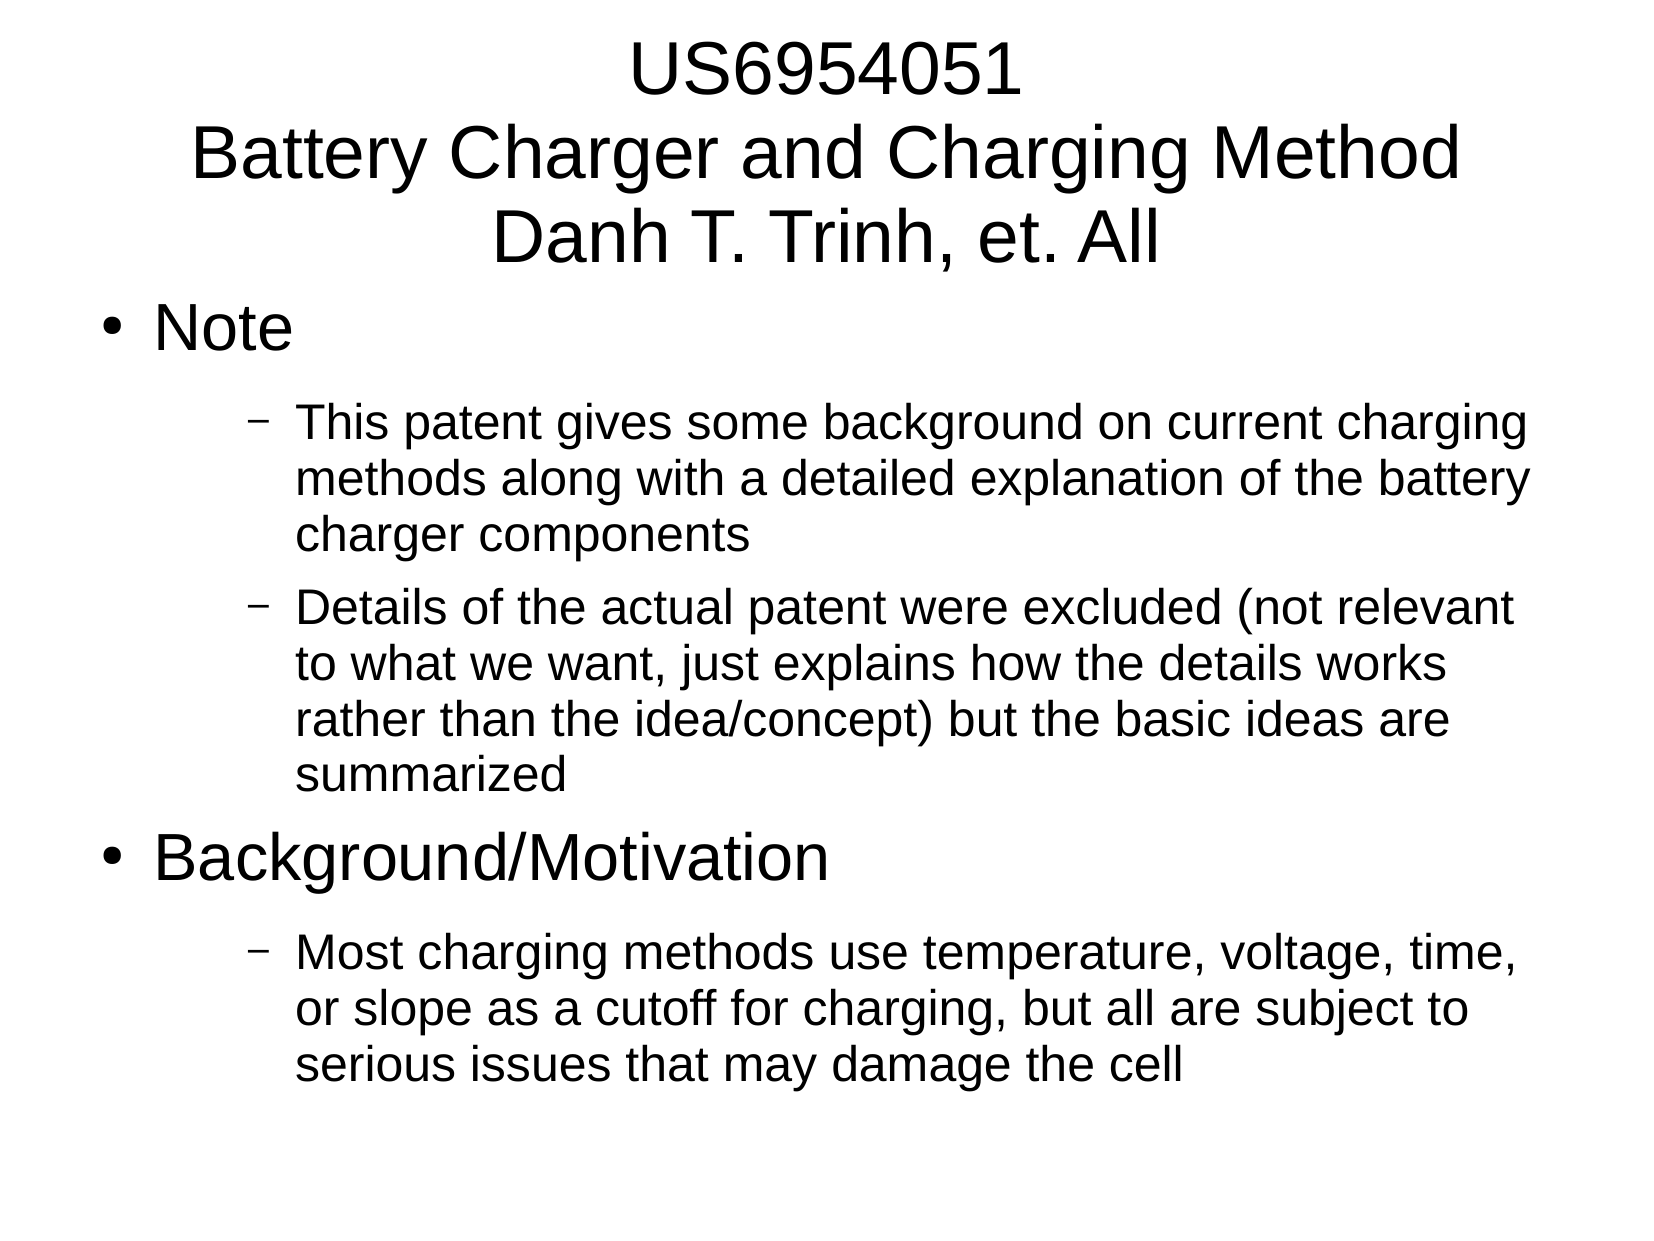

# US6954051 Battery Charger and Charging Method Danh T. Trinh, et. All
Note
This patent gives some background on current charging methods along with a detailed explanation of the battery charger components
Details of the actual patent were excluded (not relevant to what we want, just explains how the details works rather than the idea/concept) but the basic ideas are summarized
Background/Motivation
Most charging methods use temperature, voltage, time, or slope as a cutoff for charging, but all are subject to serious issues that may damage the cell